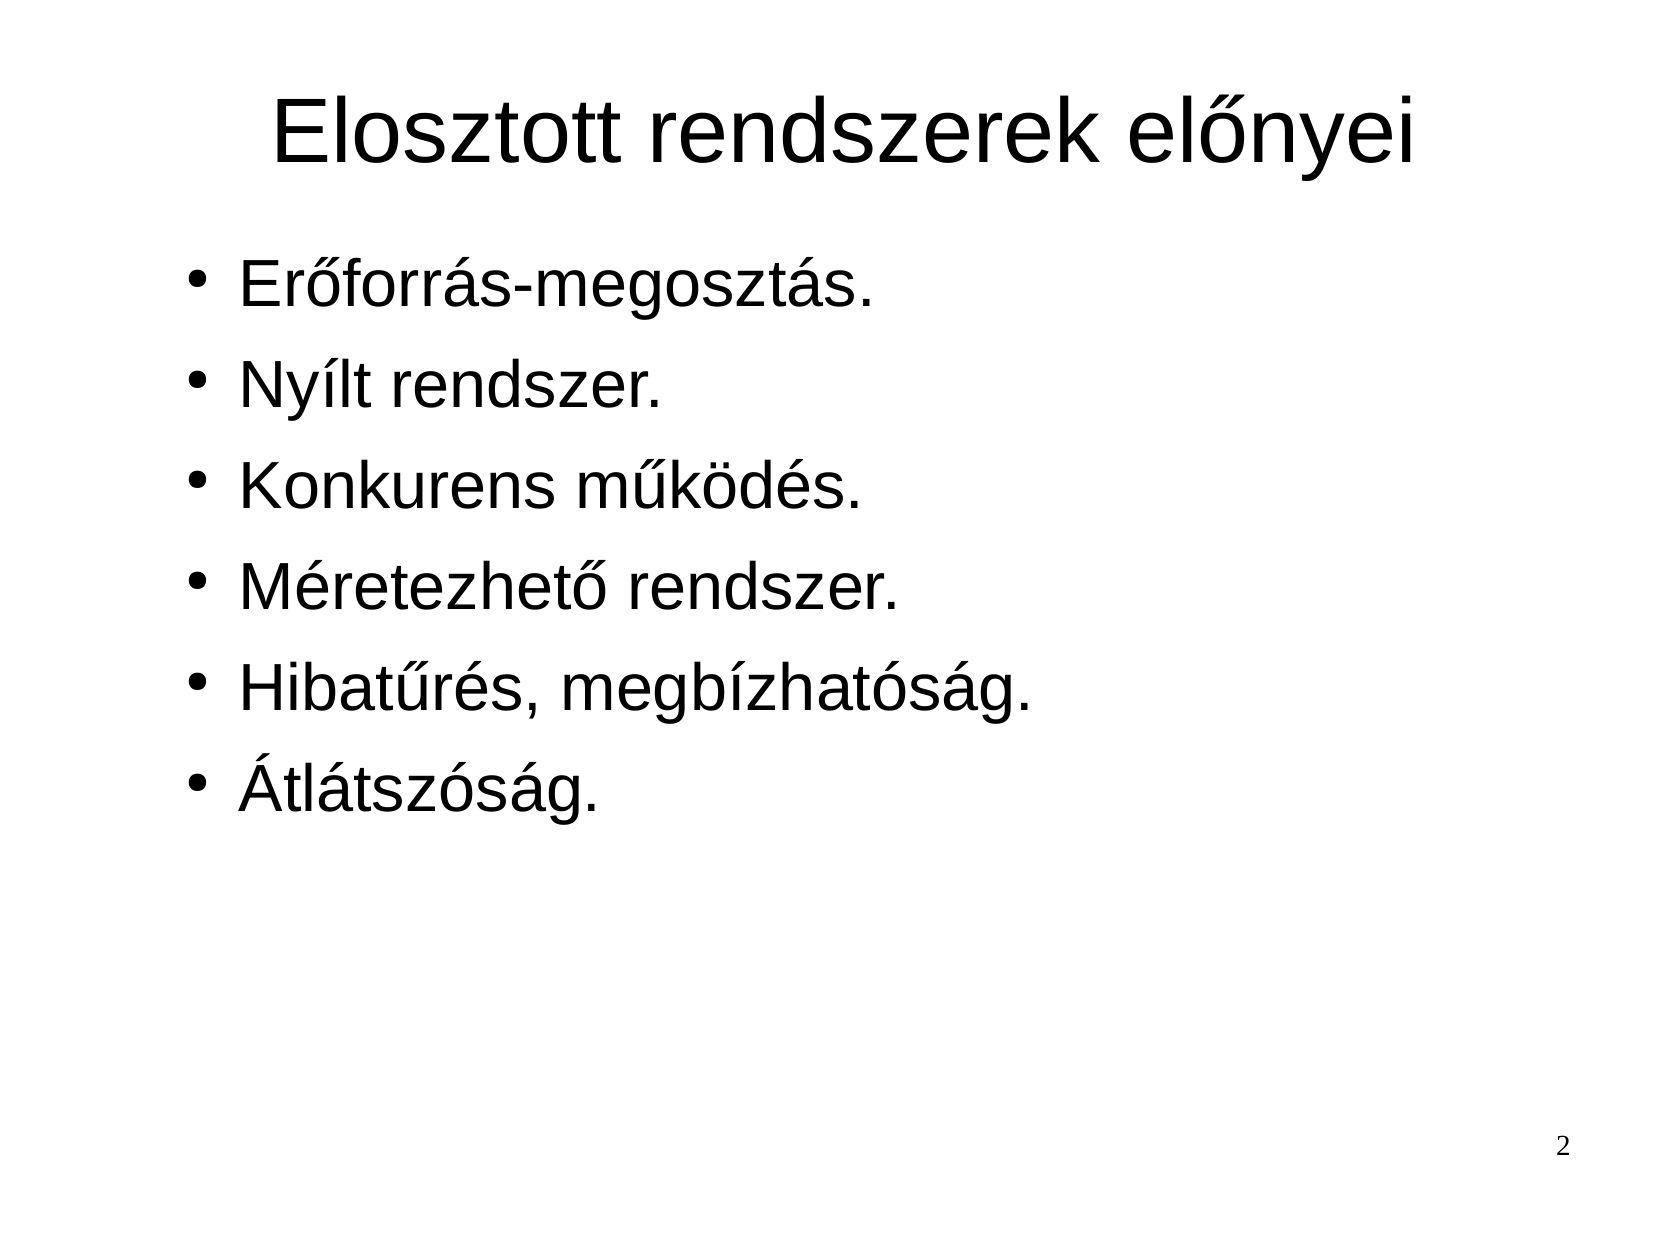

# Elosztott rendszerek előnyei
Erőforrás-megosztás.
Nyílt rendszer.
Konkurens működés.
Méretezhető rendszer.
Hibatűrés, megbízhatóság.
Átlátszóság.
2